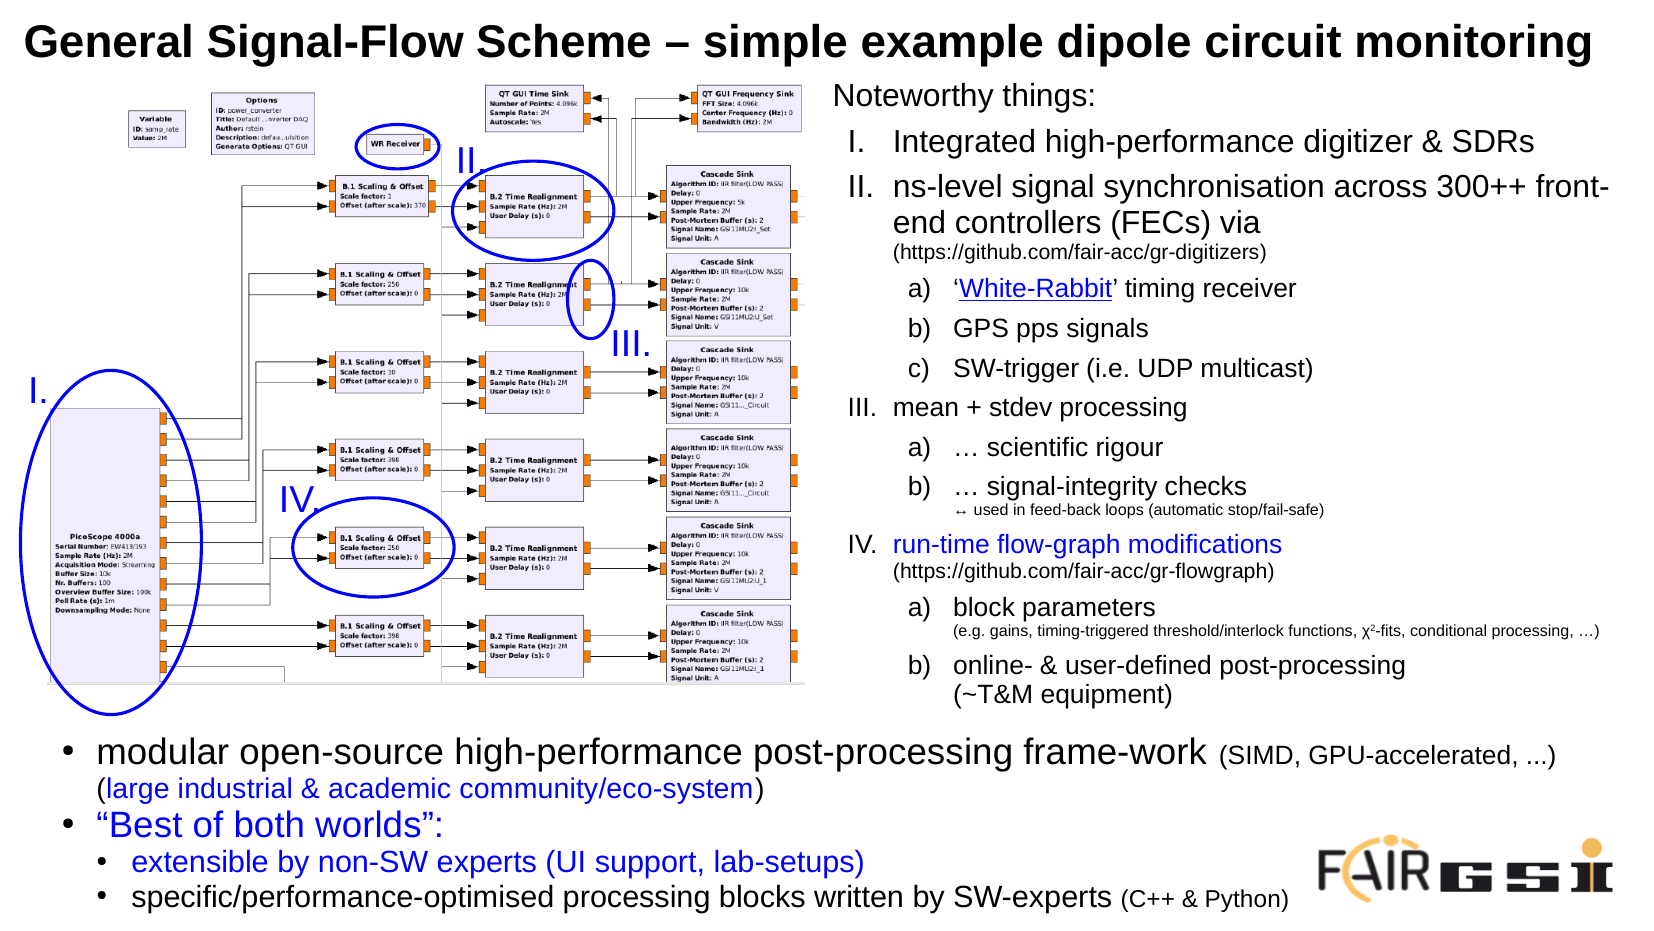

# General Signal-Flow Scheme – simple example dipole circuit monitoring
Noteworthy things:
Integrated high-performance digitizer & SDRs
ns-level signal synchronisation across 300++ front-end controllers (FECs) via
(https://github.com/fair-acc/gr-digitizers)
‘White-Rabbit’ timing receiver
GPS pps signals
SW-trigger (i.e. UDP multicast)
mean + stdev processing
… scientific rigour
… signal-integrity checks
↔ used in feed-back loops (automatic stop/fail-safe)
run-time flow-graph modifications
(https://github.com/fair-acc/gr-flowgraph)
block parameters
(e.g. gains, timing-triggered threshold/interlock functions, χ2-fits, conditional processing, …)
online- & user-defined post-processing
(~T&M equipment)
II.
III.
I.
IV.
modular open-source high-performance post-processing frame-work (SIMD, GPU-accelerated, ...)
(large industrial & academic community/eco-system)
“Best of both worlds”:
extensible by non-SW experts (UI support, lab-setups)
specific/performance-optimised processing blocks written by SW-experts (C++ & Python)